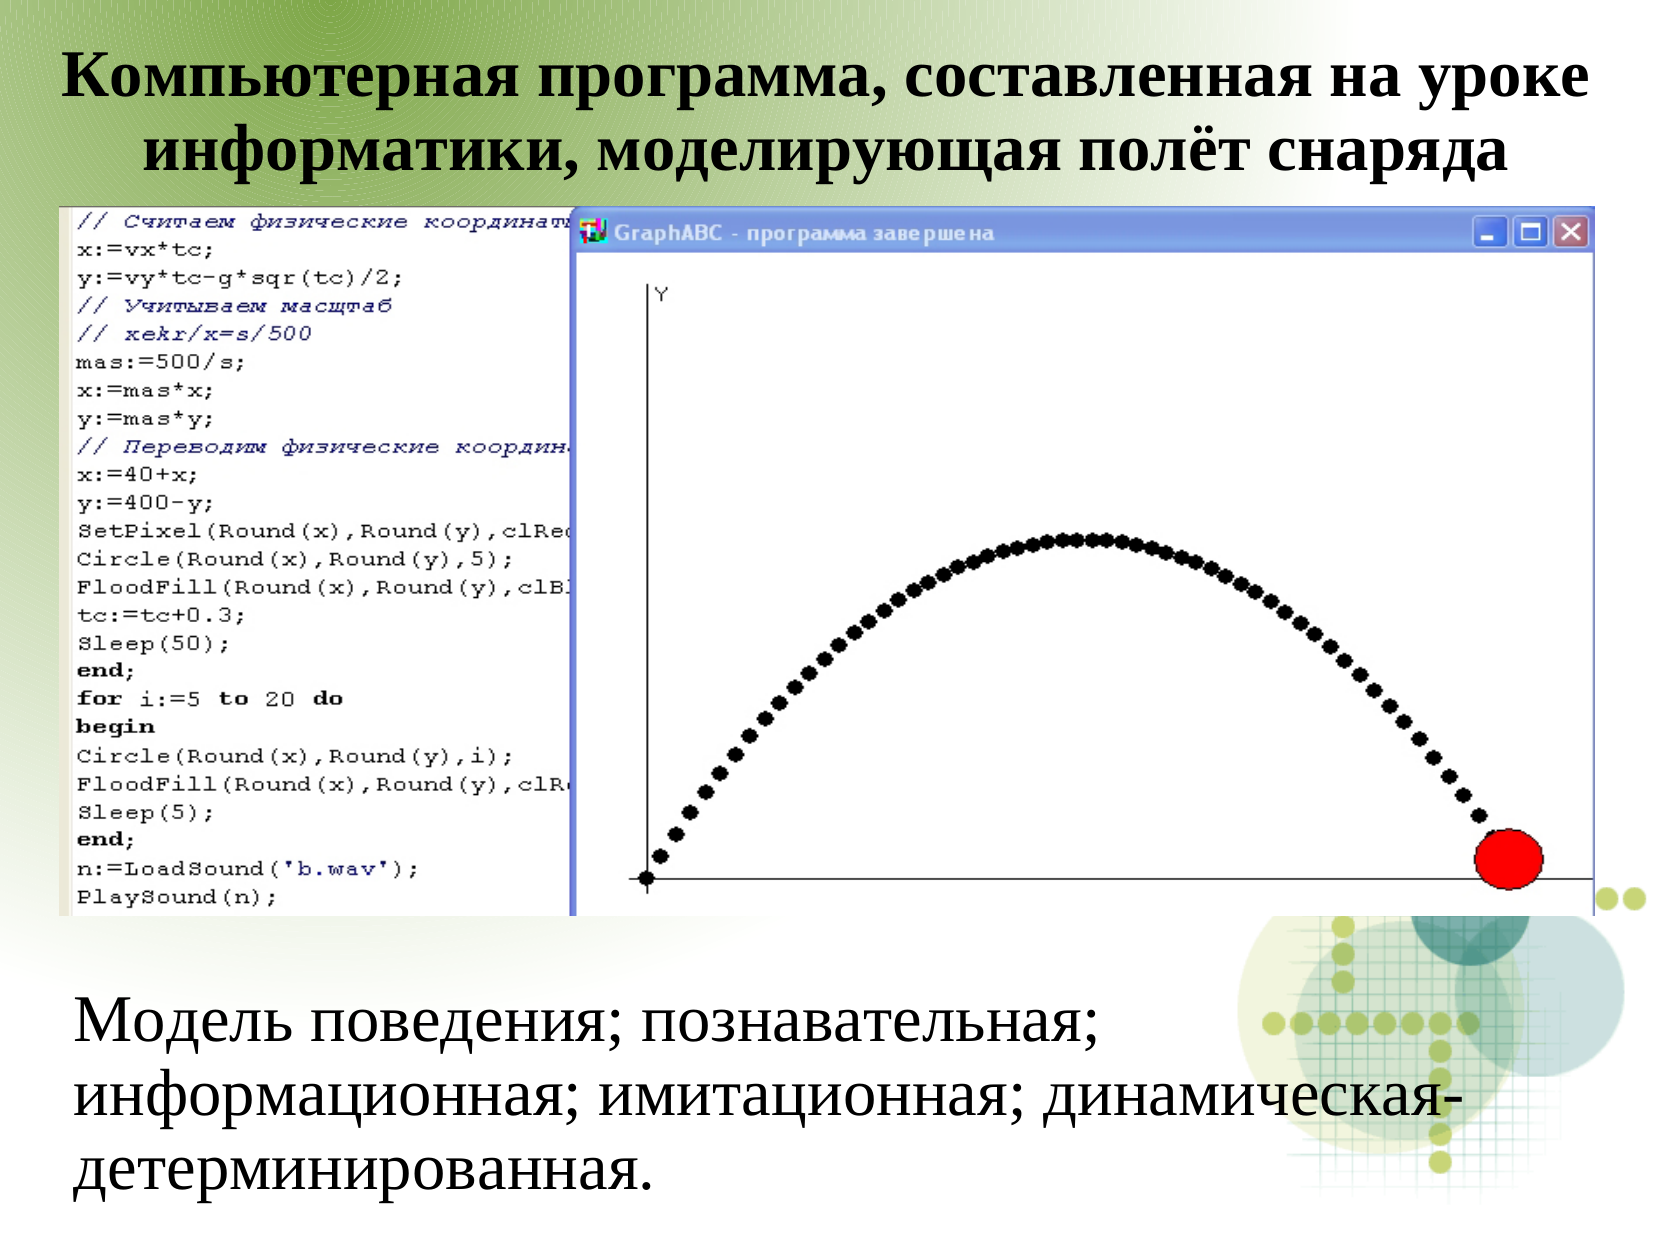

Компьютерная программа, составленная на уроке информатики, моделирующая полёт снаряда
Модель поведения; познавательная; информационная; имитационная; динамическая-детерминированная.